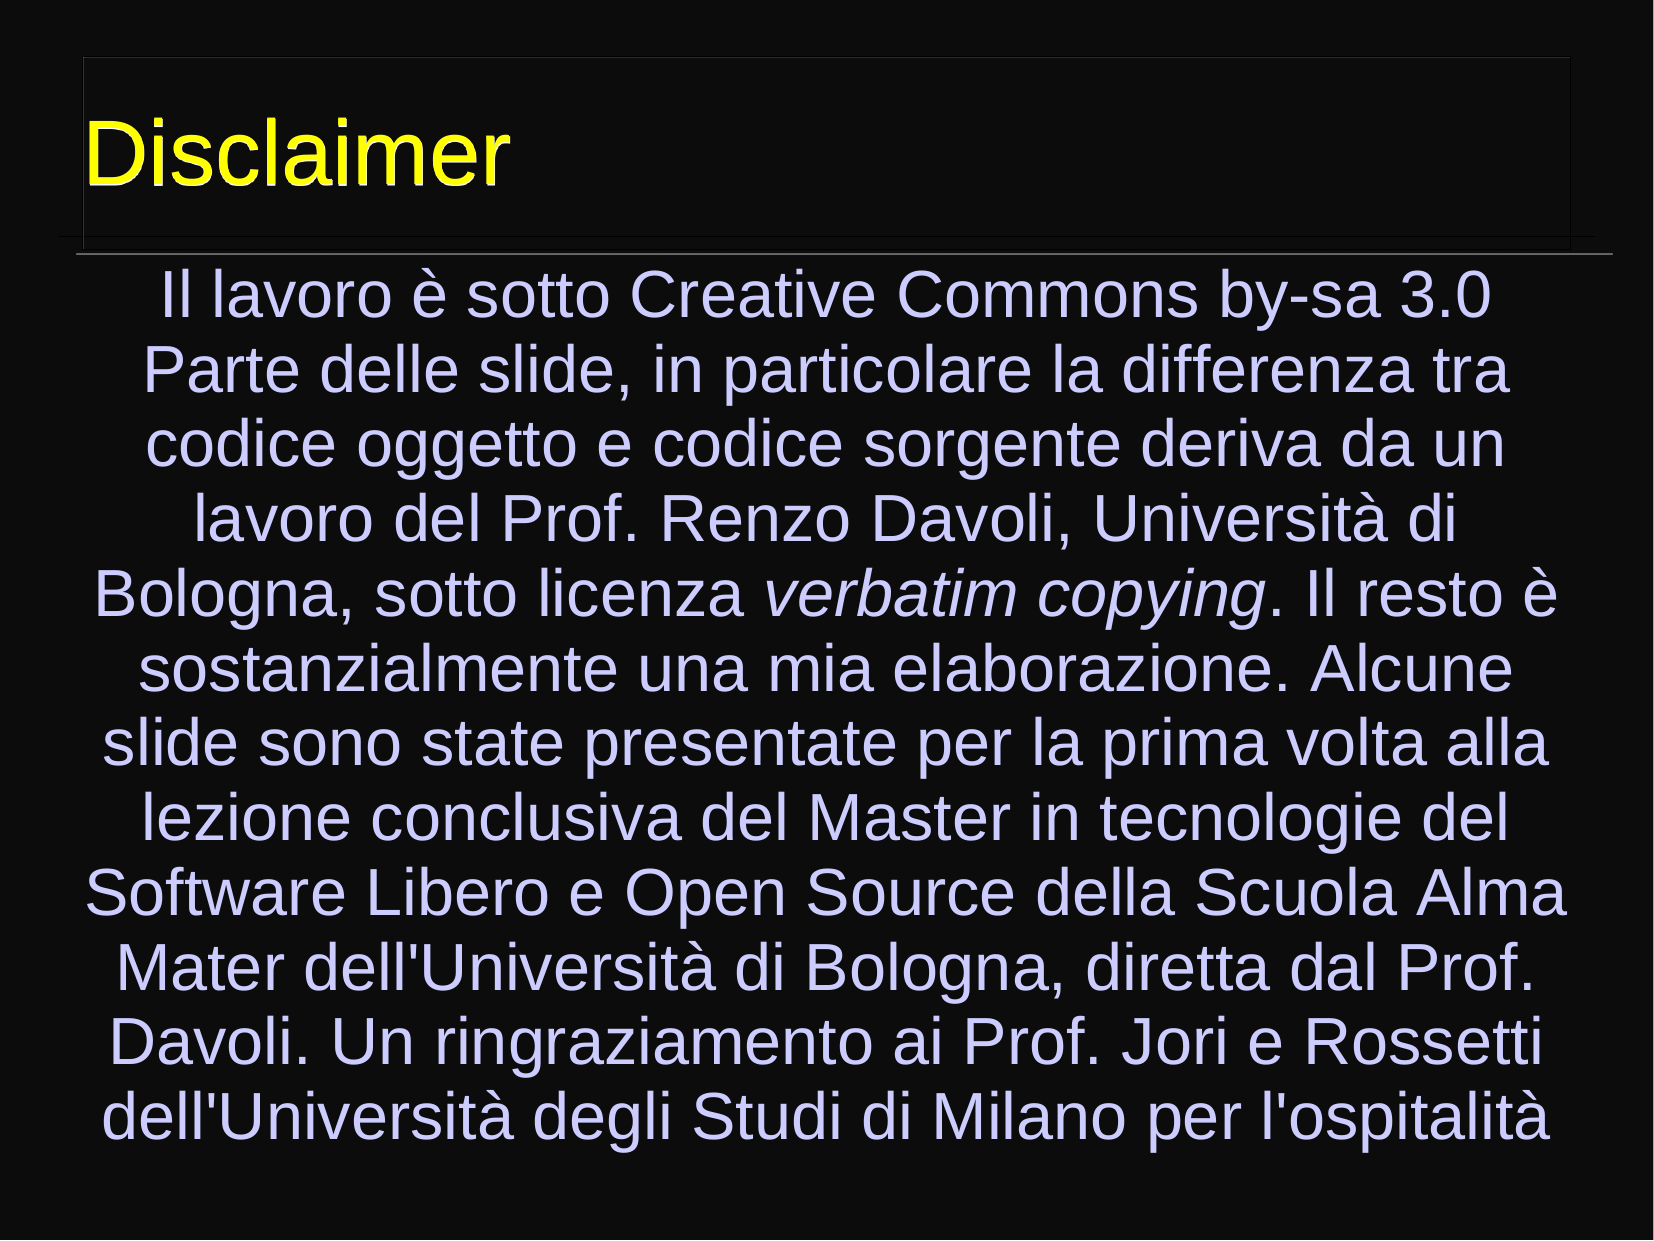

# Disclaimer
Il lavoro è sotto Creative Commons by-sa 3.0
Parte delle slide, in particolare la differenza tra codice oggetto e codice sorgente deriva da un lavoro del Prof. Renzo Davoli, Università di Bologna, sotto licenza verbatim copying. Il resto è sostanzialmente una mia elaborazione. Alcune slide sono state presentate per la prima volta alla lezione conclusiva del Master in tecnologie del Software Libero e Open Source della Scuola Alma Mater dell'Università di Bologna, diretta dal Prof. Davoli. Un ringraziamento ai Prof. Jori e Rossetti dell'Università degli Studi di Milano per l'ospitalità